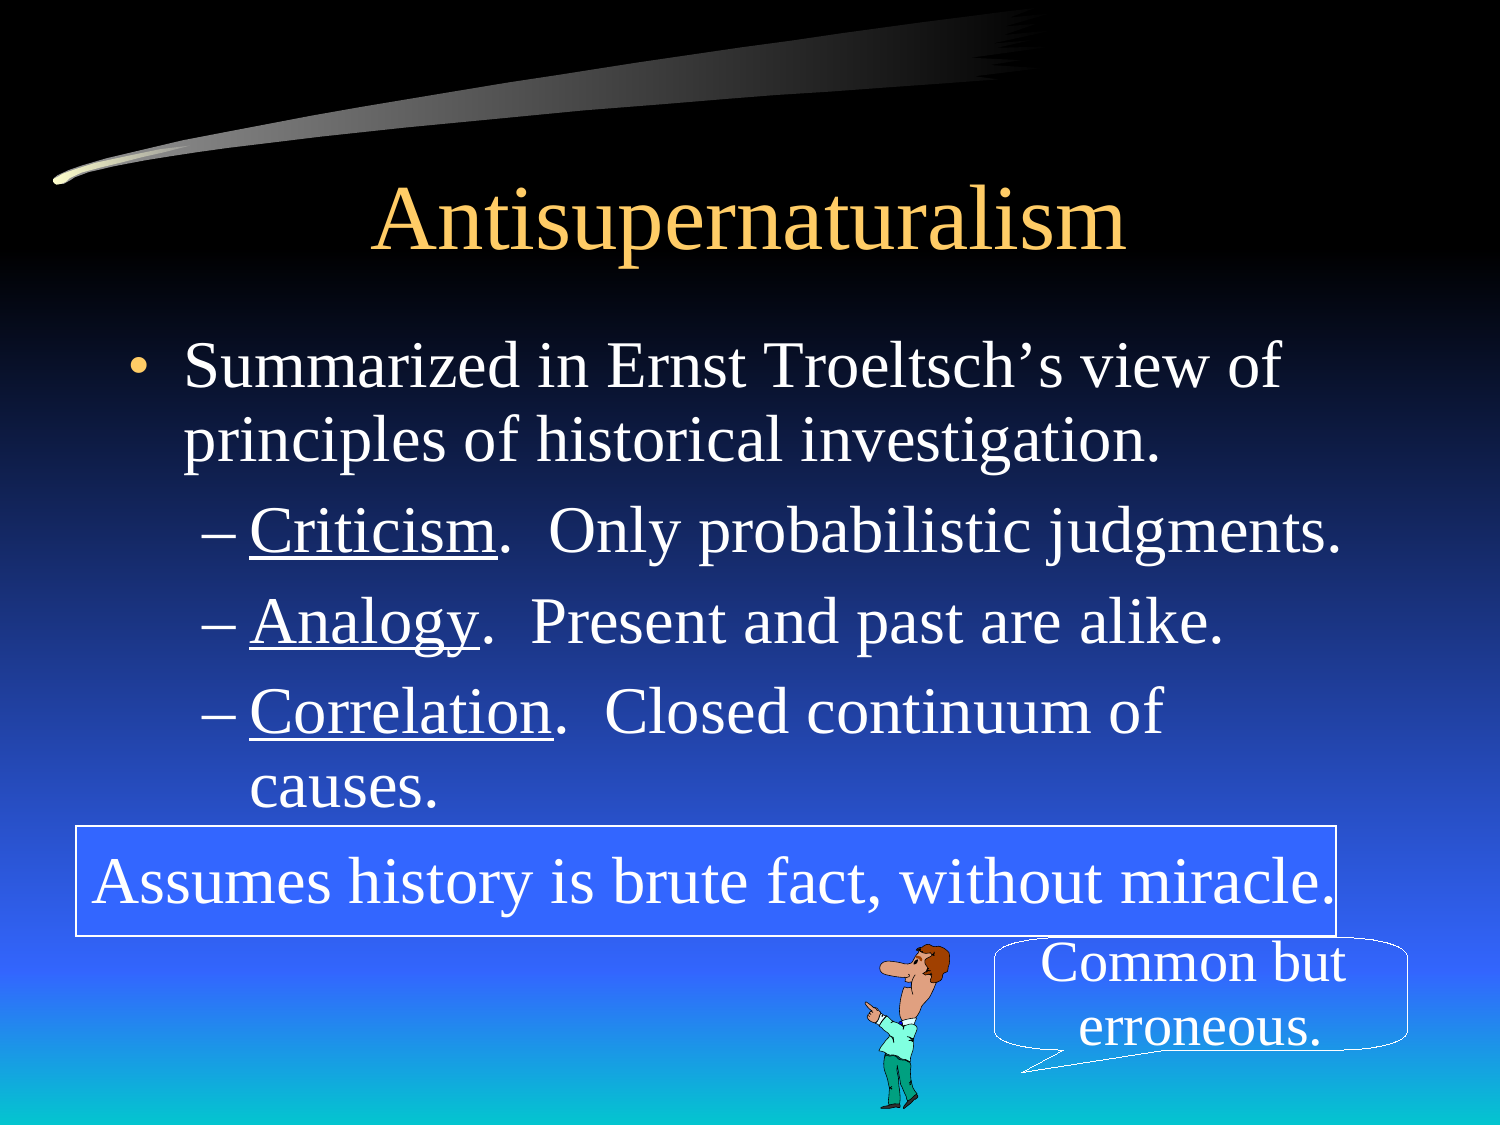

# Antisupernaturalism
Summarized in Ernst Troeltsch’s view of principles of historical investigation.
Criticism. Only probabilistic judgments.
Analogy. Present and past are alike.
Correlation. Closed continuum of causes.
Assumes history is brute fact, without miracle.
Common but
erroneous.